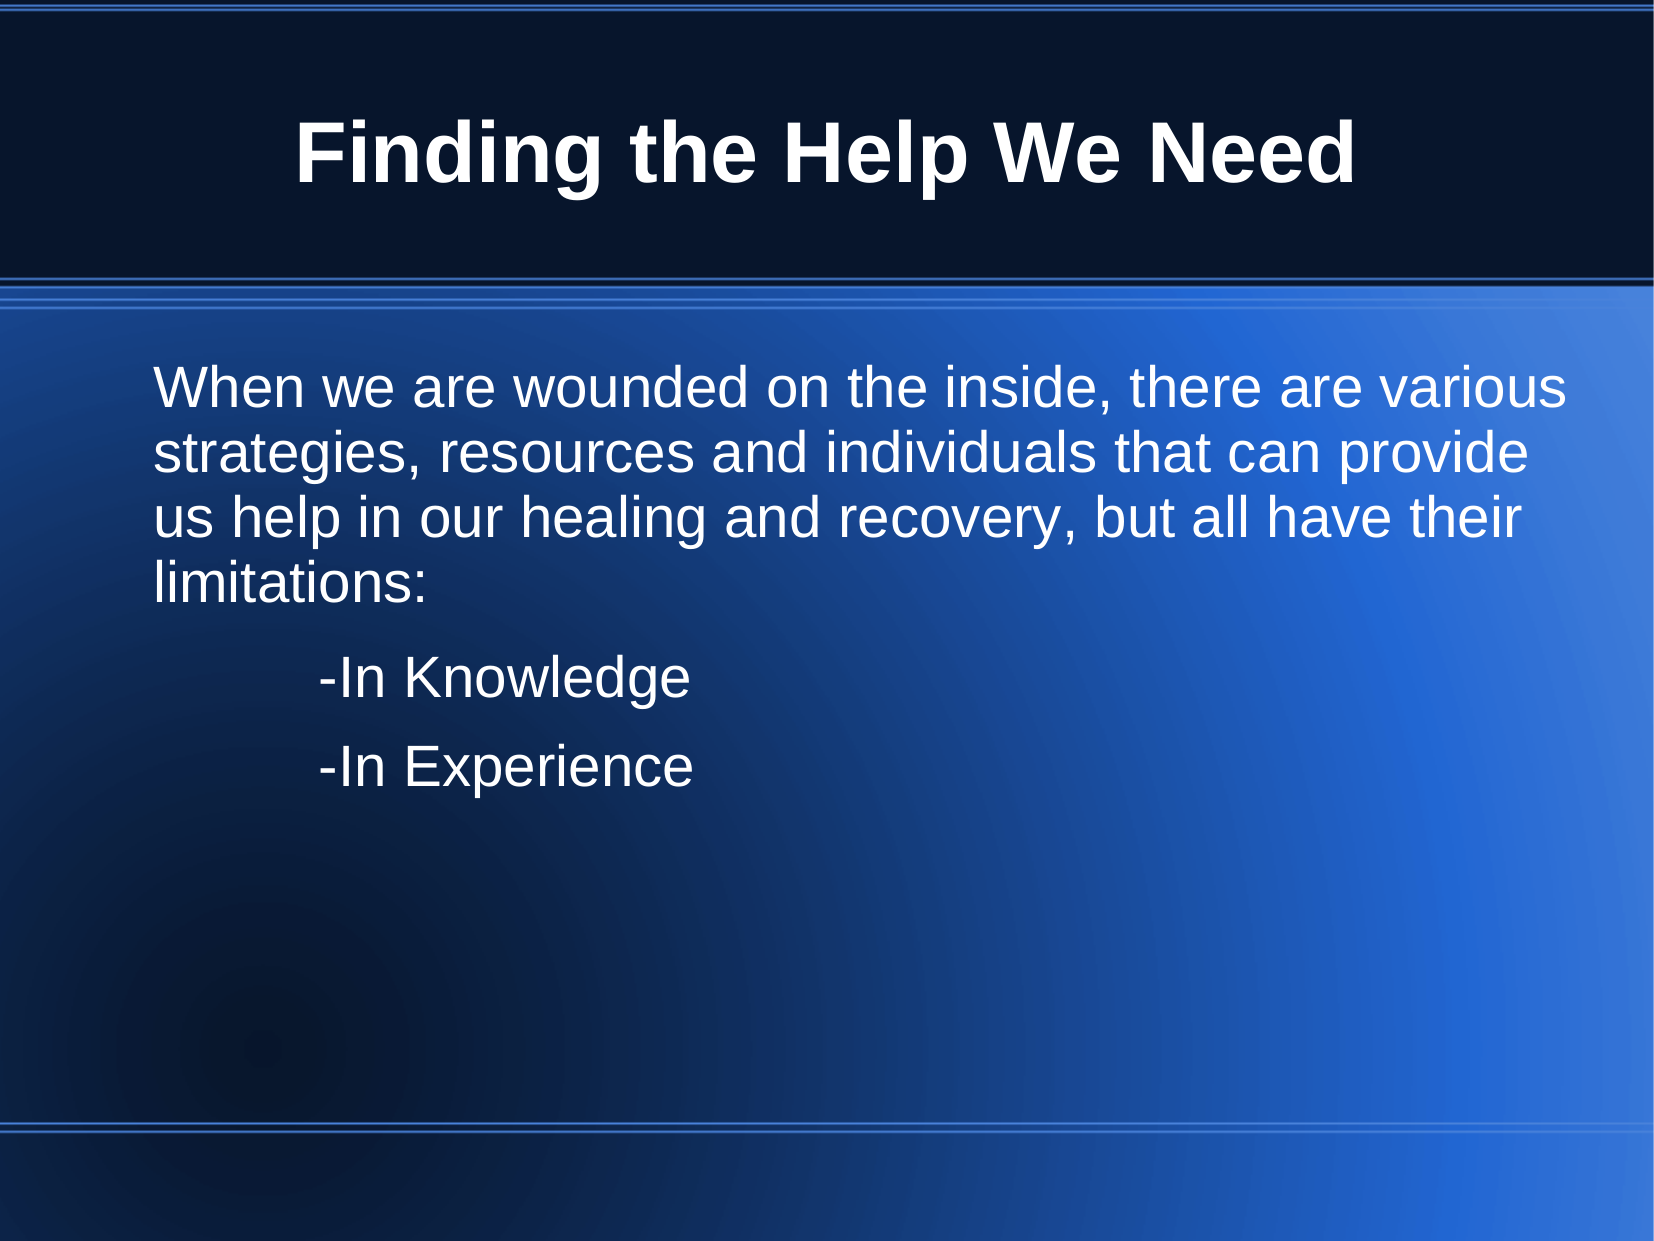

# Finding the Help We Need
When we are wounded on the inside, there are various strategies, resources and individuals that can provide us help in our healing and recovery, but all have their limitations:
-In Knowledge
-In Experience